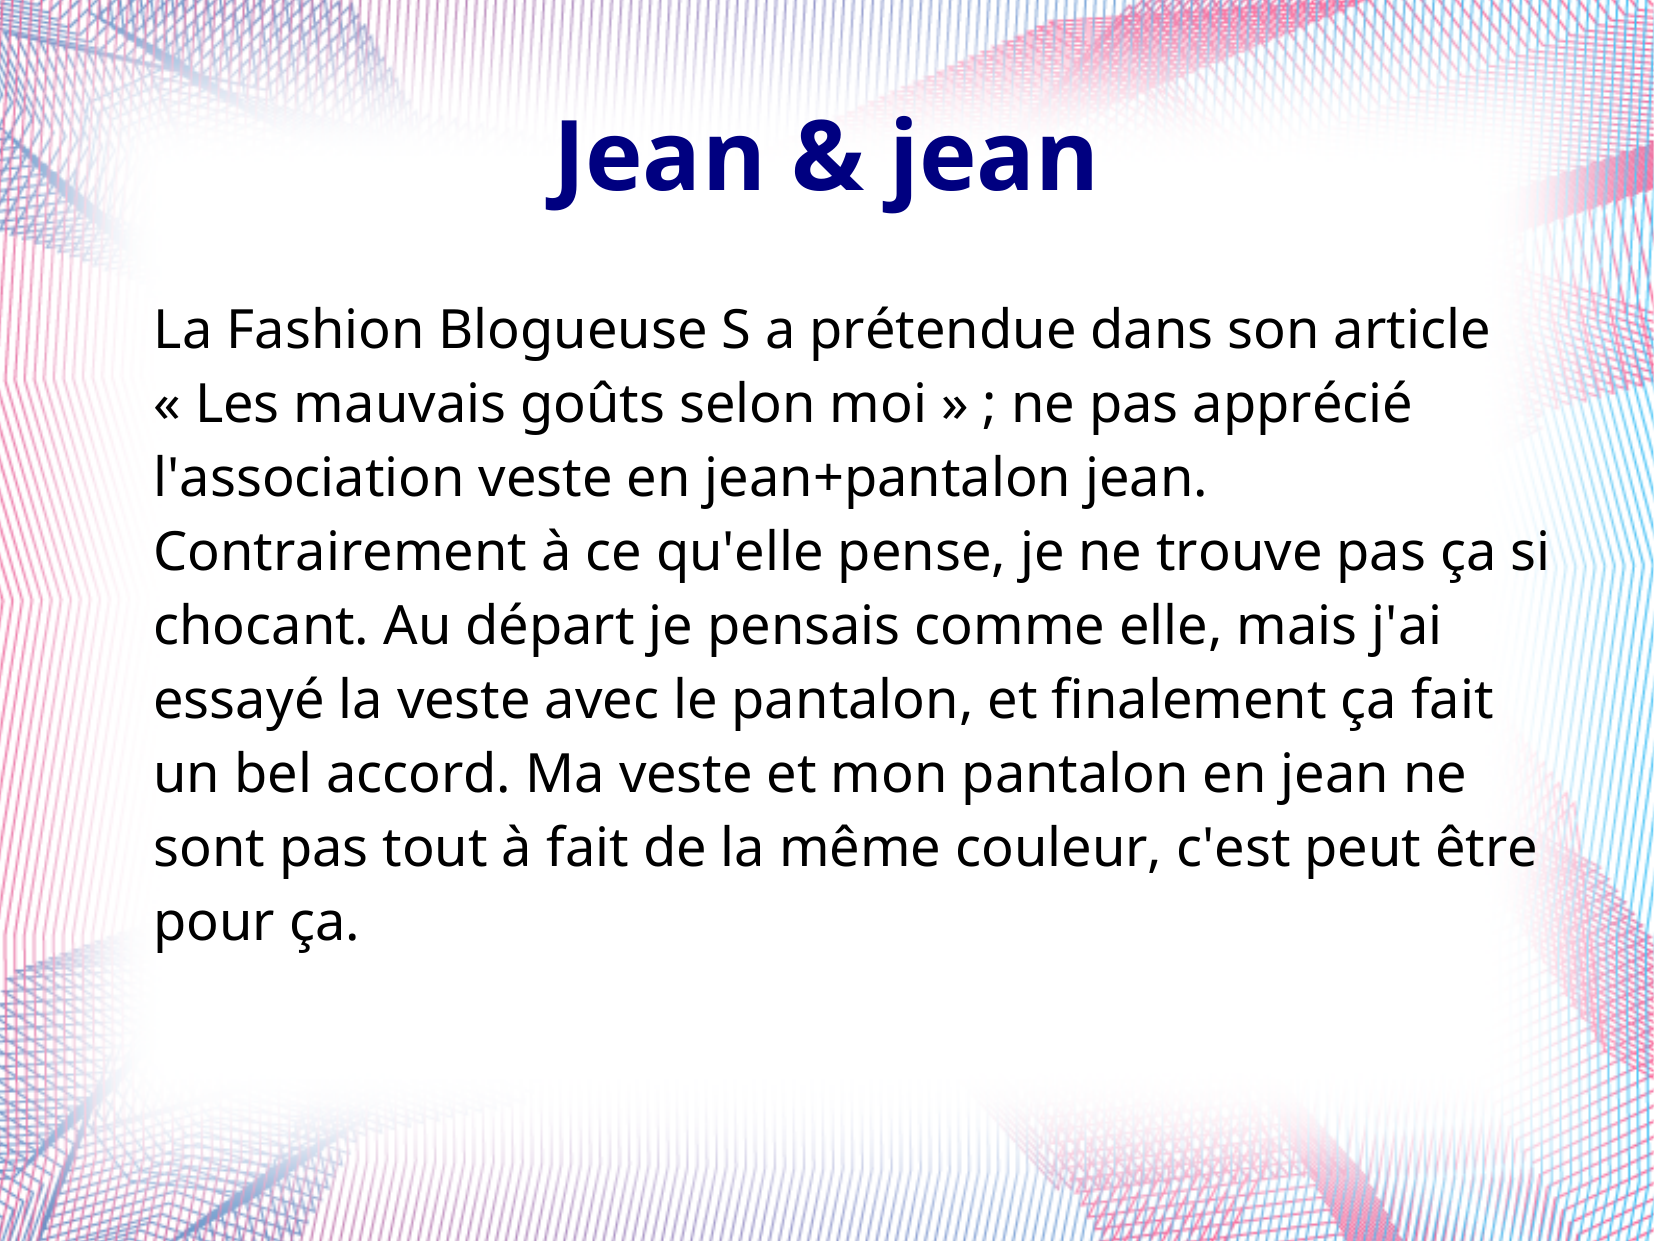

# Jean & jean
La Fashion Blogueuse S a prétendue dans son article « Les mauvais goûts selon moi » ; ne pas apprécié l'association veste en jean+pantalon jean. Contrairement à ce qu'elle pense, je ne trouve pas ça si chocant. Au départ je pensais comme elle, mais j'ai essayé la veste avec le pantalon, et finalement ça fait un bel accord. Ma veste et mon pantalon en jean ne sont pas tout à fait de la même couleur, c'est peut être pour ça.